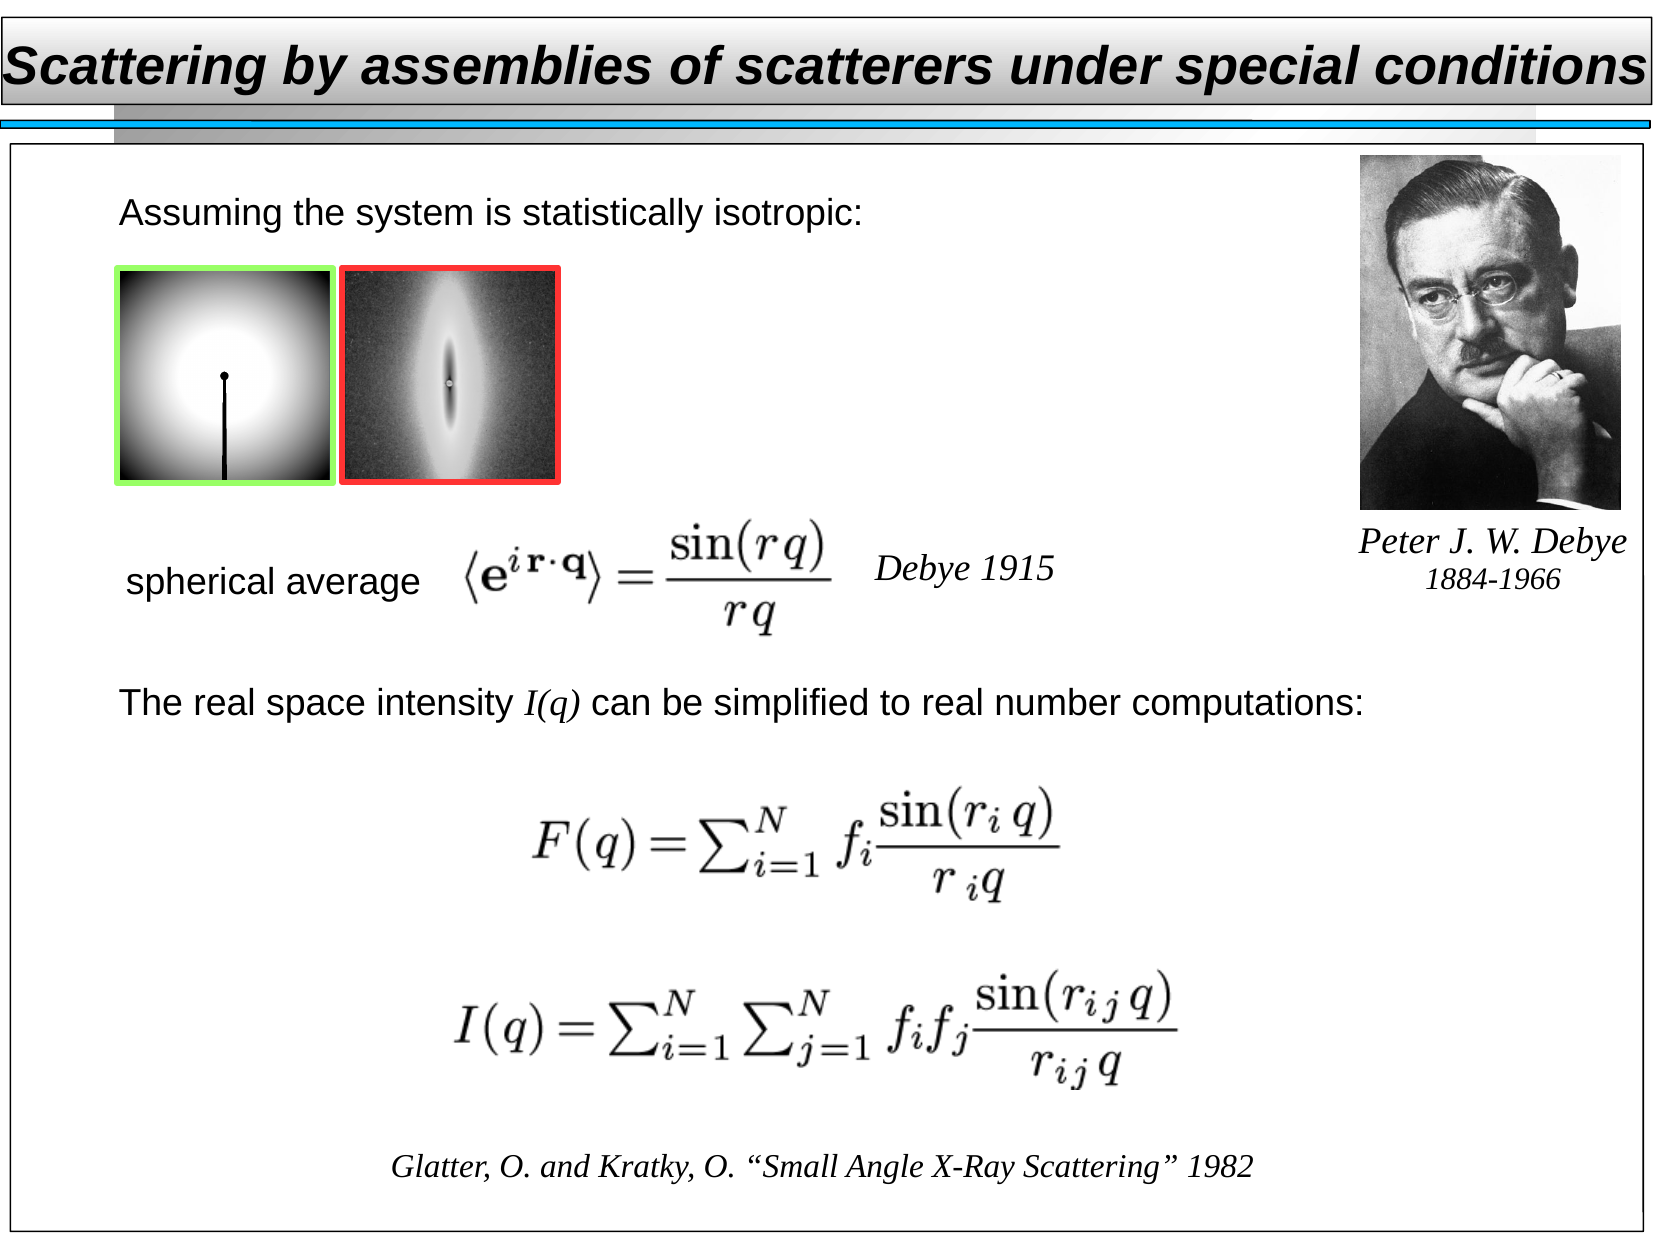

Scattering by assemblies of scatterers under special conditions
Assuming the system is statistically isotropic:
Peter J. W. Debye
1884-1966
Debye 1915
spherical average
The real space intensity I(q) can be simplified to real number computations:
Glatter, O. and Kratky, O. “Small Angle X-Ray Scattering” 1982